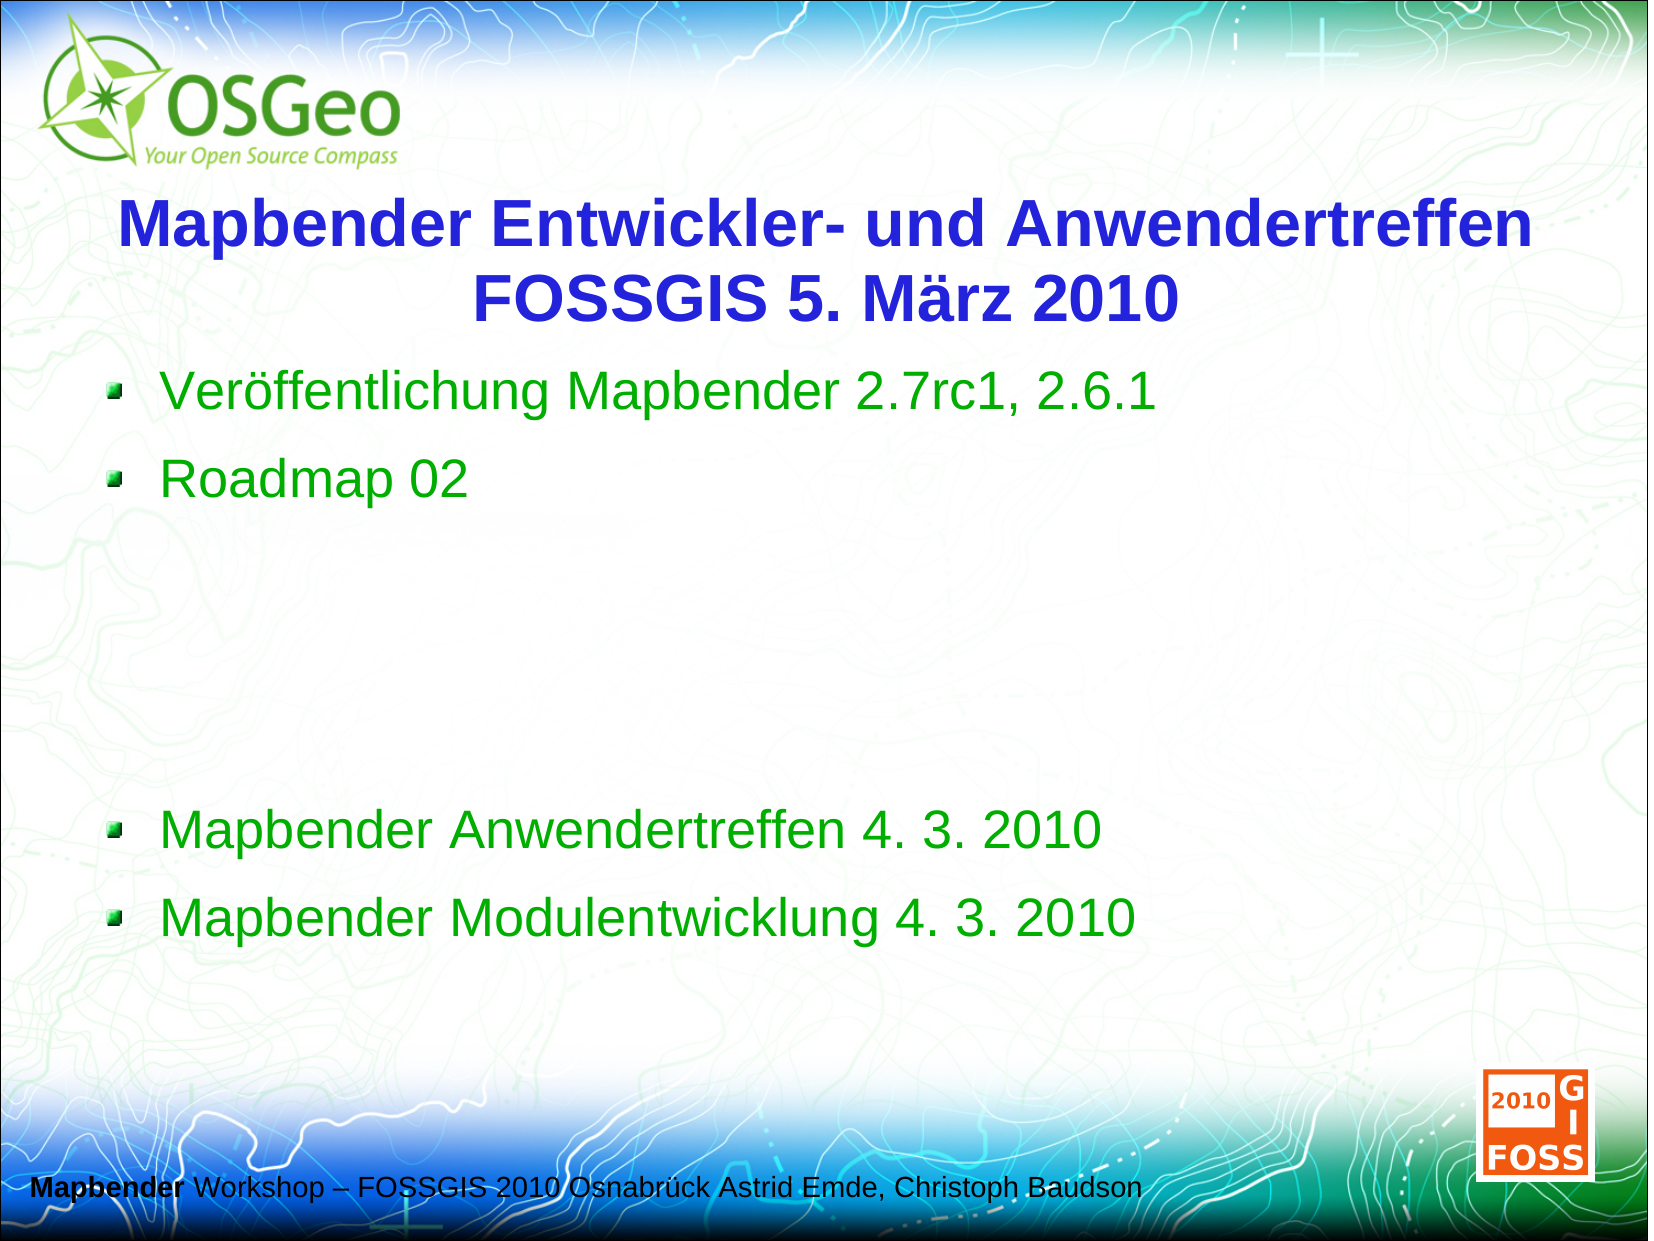

# Mapbender Entwickler- und Anwendertreffen FOSSGIS 5. März 2010
Veröffentlichung Mapbender 2.7rc1, 2.6.1
Roadmap 02
Mapbender Anwendertreffen 4. 3. 2010
Mapbender Modulentwicklung 4. 3. 2010